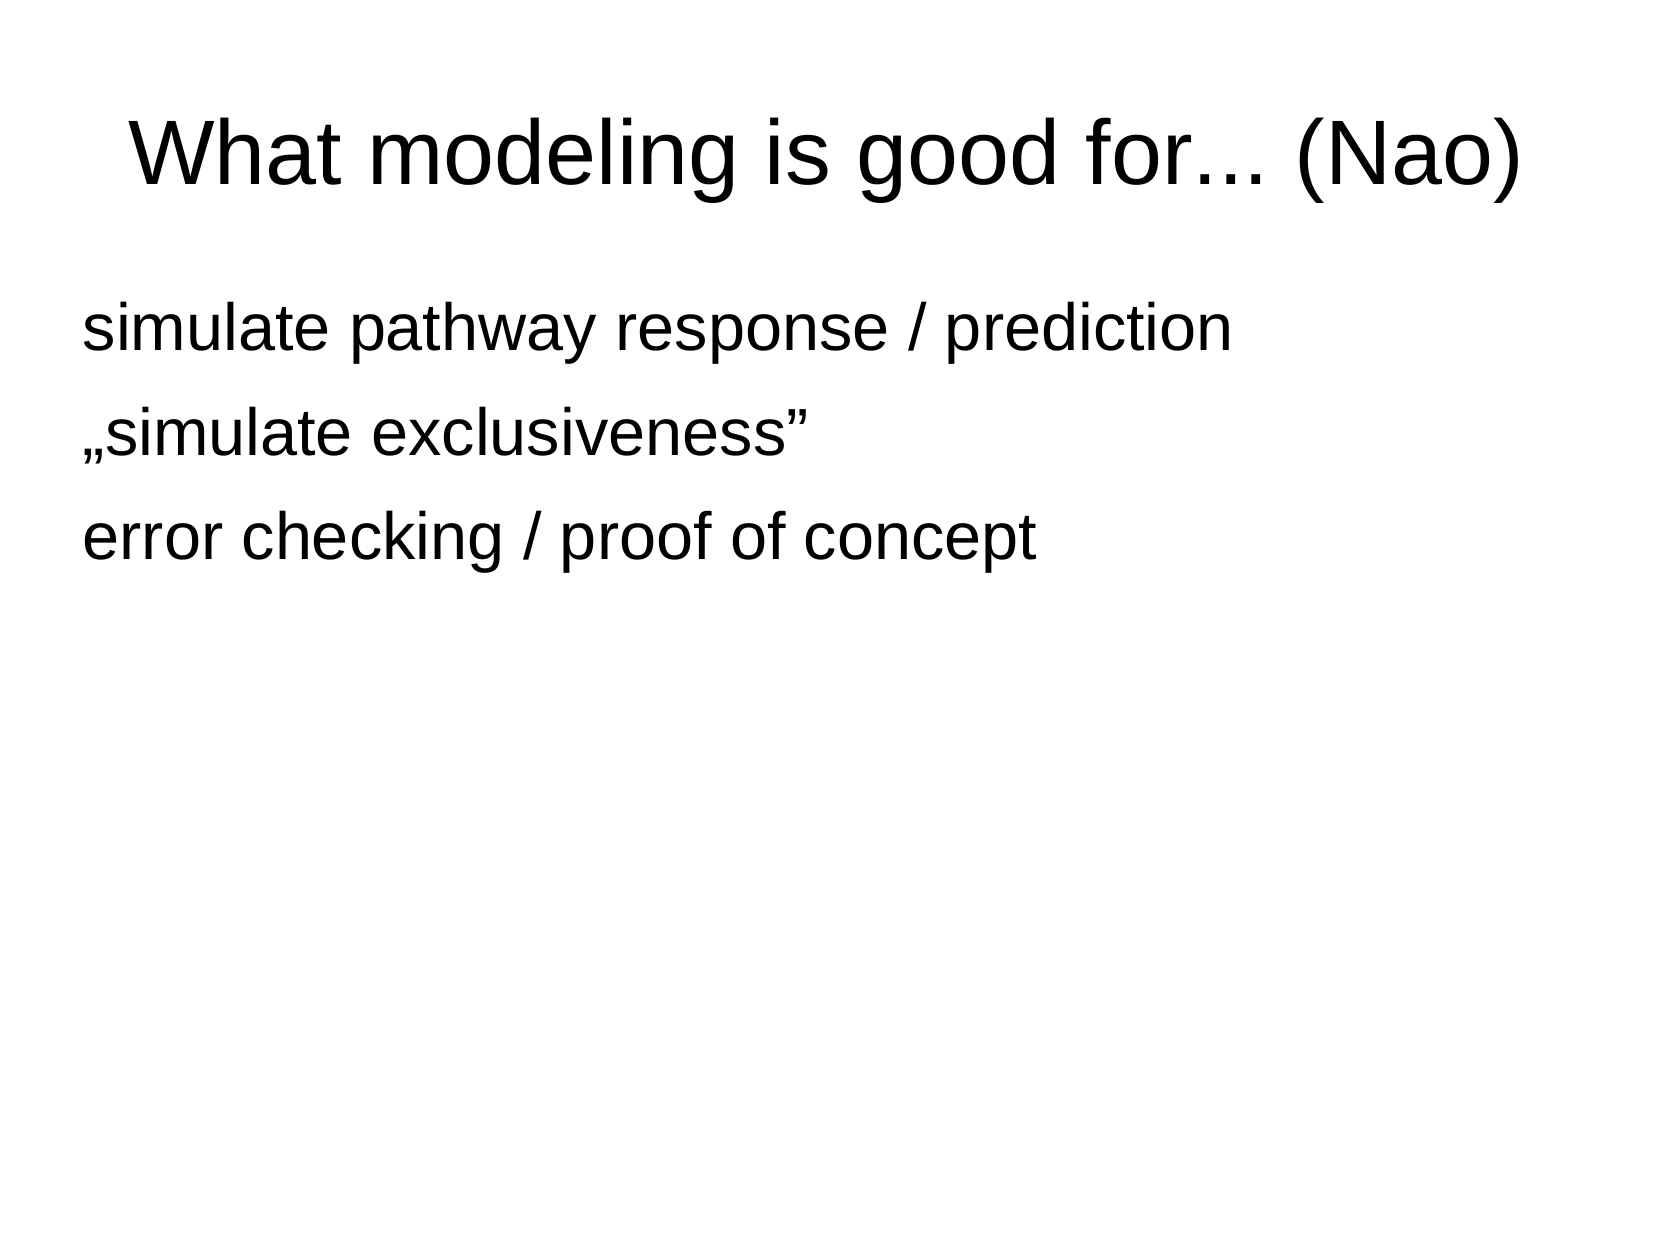

# What modeling is good for... (Nao)
simulate pathway response / prediction
„simulate exclusiveness”
error checking / proof of concept